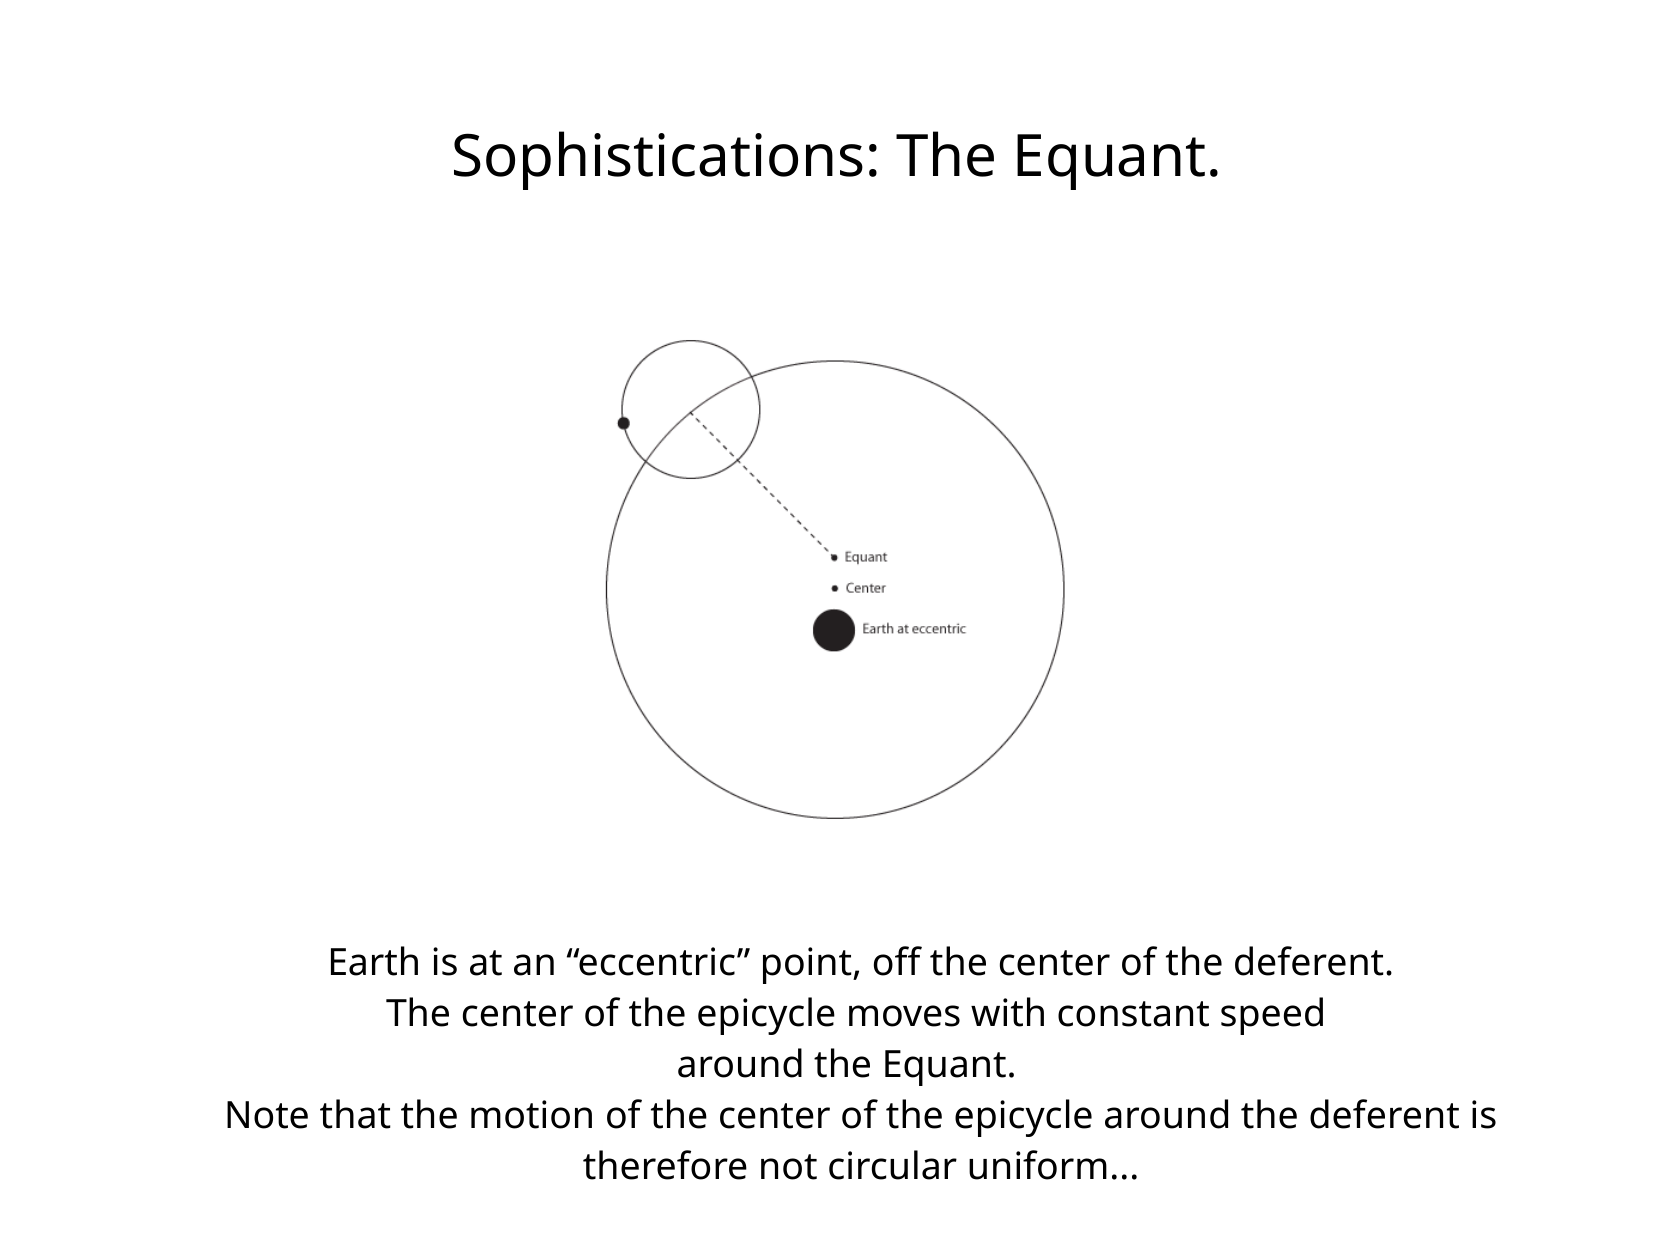

# Sophistications: The Equant.
Earth is at an “eccentric” point, off the center of the deferent.
The center of the epicycle moves with constant speed
around the Equant.
Note that the motion of the center of the epicycle around the deferent is therefore not circular uniform...